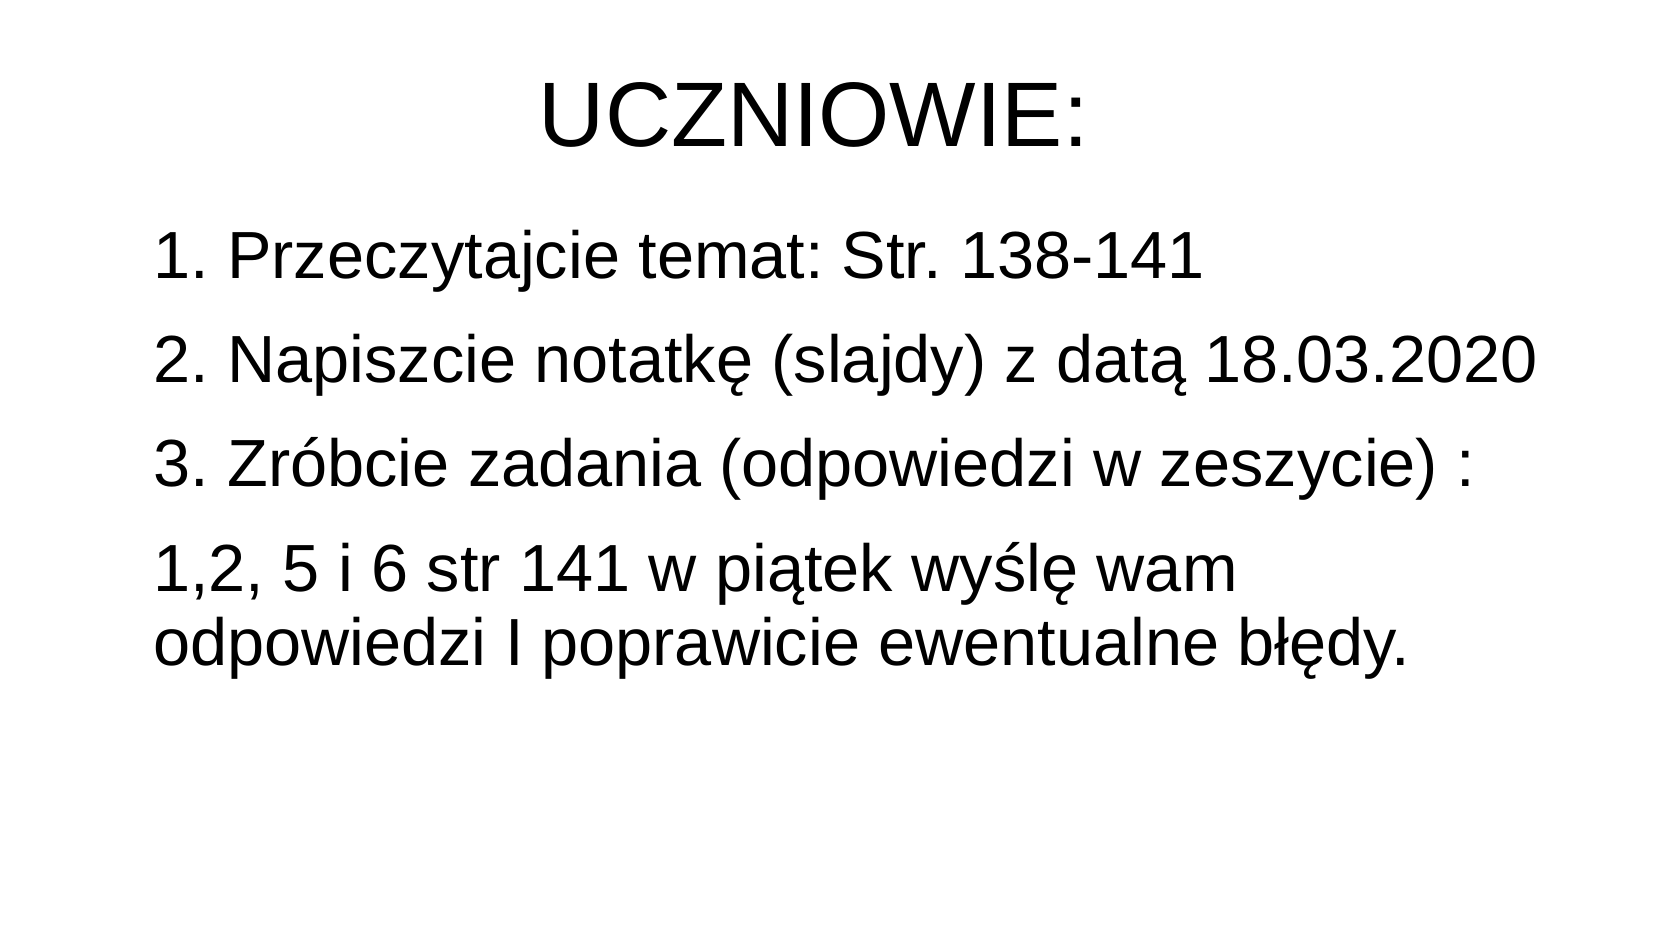

# UCZNIOWIE:
1. Przeczytajcie temat: Str. 138-141
2. Napiszcie notatkę (slajdy) z datą 18.03.2020
3. Zróbcie zadania (odpowiedzi w zeszycie) :
1,2, 5 i 6 str 141 w piątek wyślę wam odpowiedzi I poprawicie ewentualne błędy.